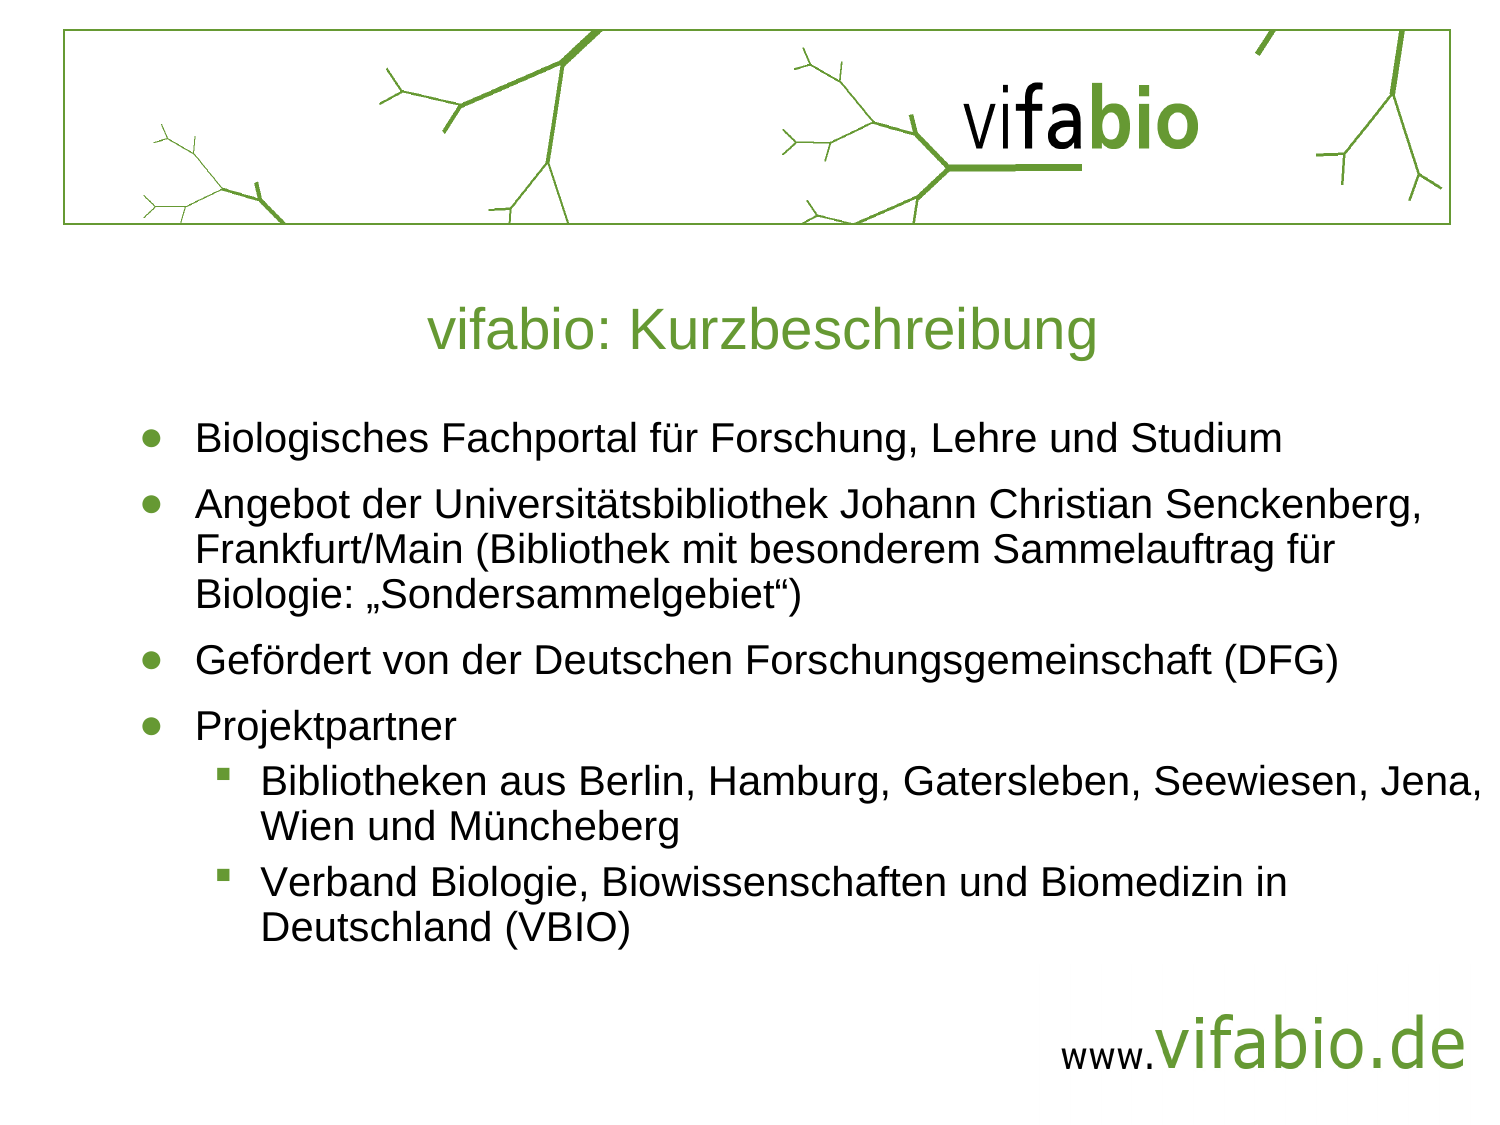

# vifabio: Kurzbeschreibung
Biologisches Fachportal für Forschung, Lehre und Studium
Angebot der Universitätsbibliothek Johann Christian Senckenberg, Frankfurt/Main (Bibliothek mit besonderem Sammelauftrag für Biologie: „Sondersammelgebiet“)
Gefördert von der Deutschen Forschungsgemeinschaft (DFG)
Projektpartner
Bibliotheken aus Berlin, Hamburg, Gatersleben, Seewiesen, Jena, Wien und Müncheberg
Verband Biologie, Biowissenschaften und Biomedizin in Deutschland (VBIO)